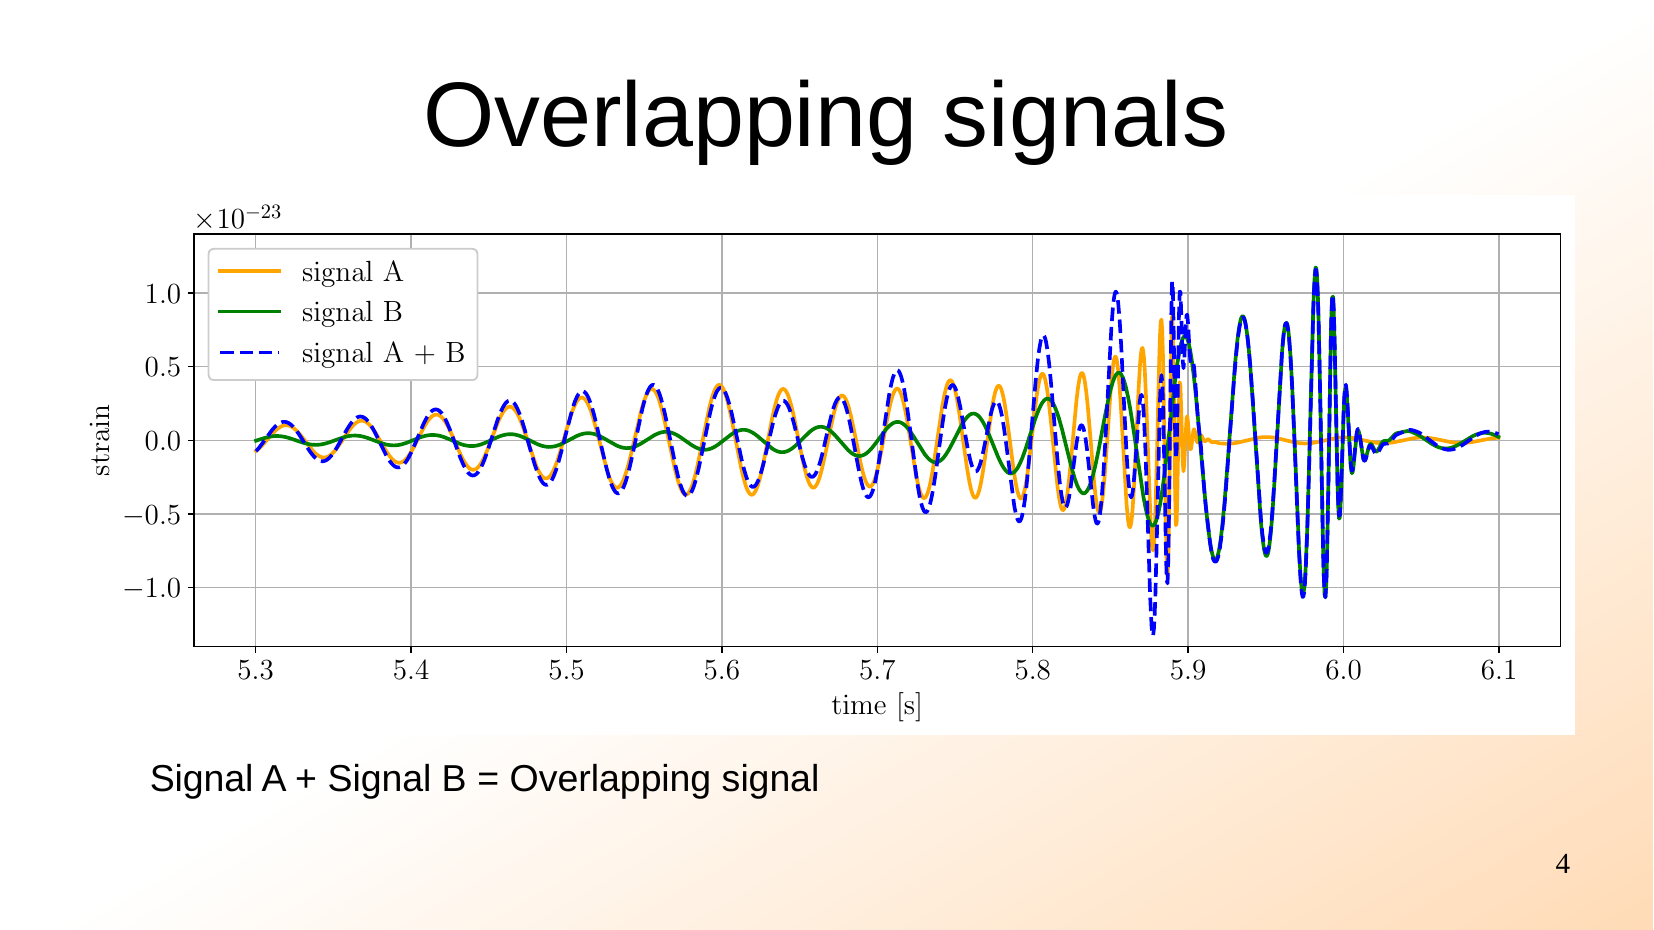

# Overlapping signals
Signal A + Signal B = Overlapping signal
4